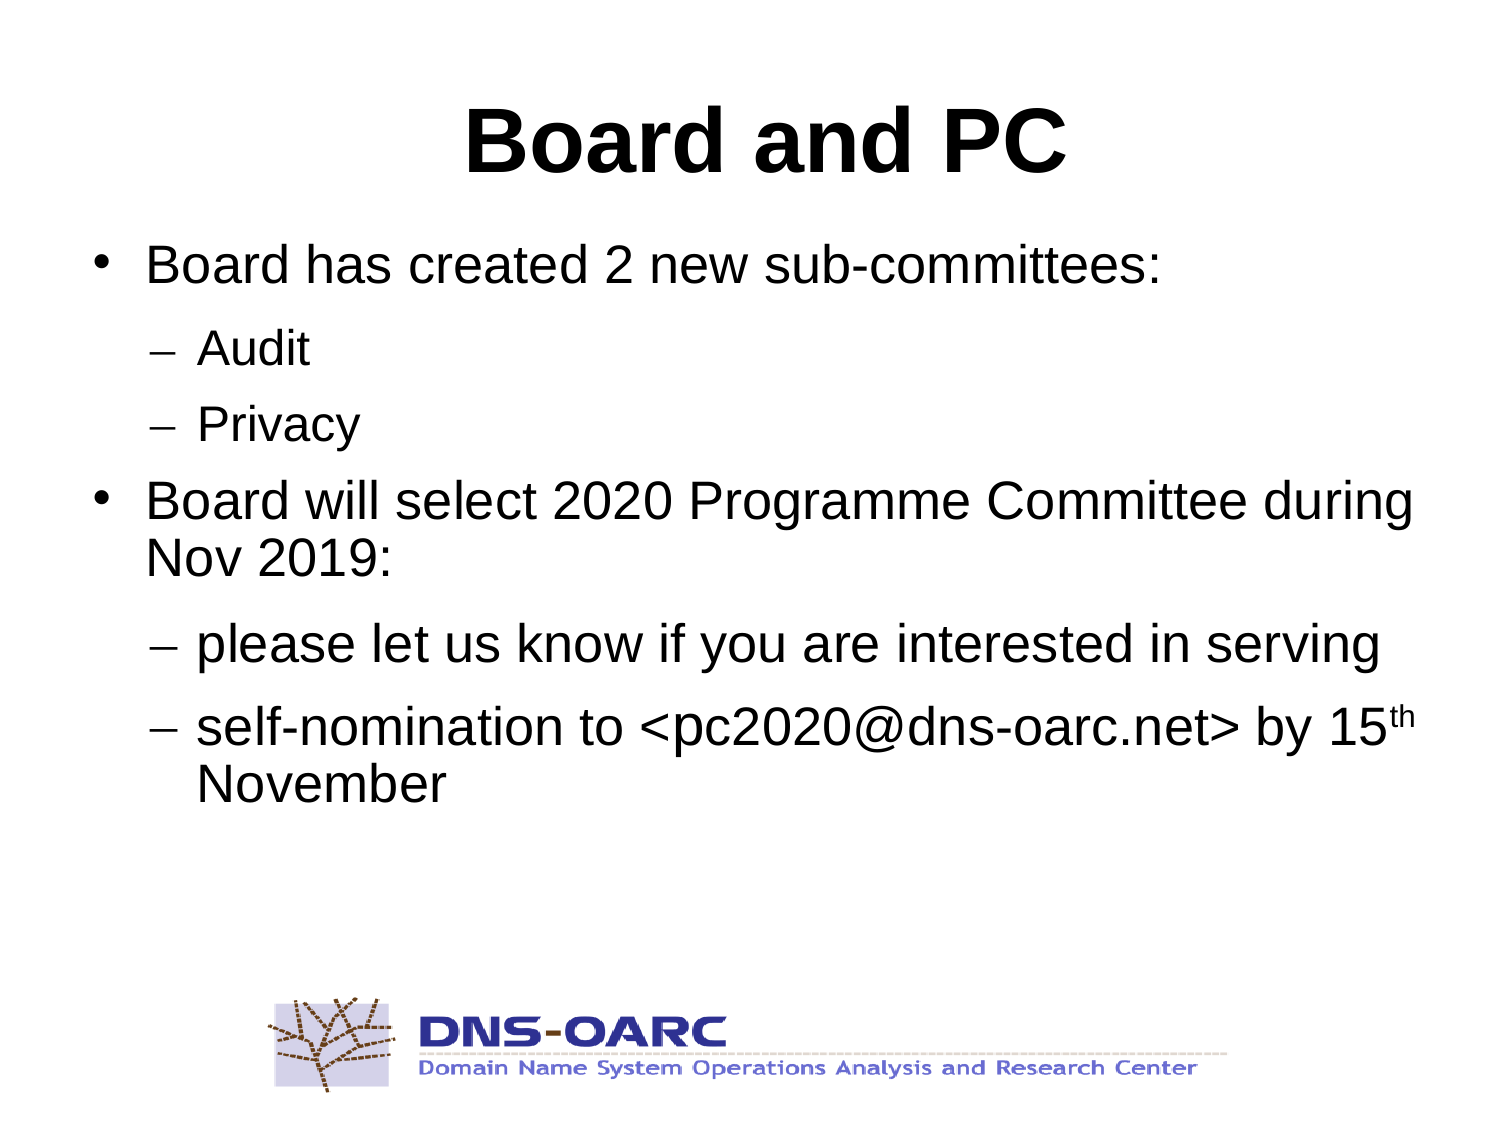

Board and PC
# Board has created 2 new sub-committees:
Audit
Privacy
Board will select 2020 Programme Committee during Nov 2019:
please let us know if you are interested in serving
self-nomination to <pc2020@dns-oarc.net> by 15th November